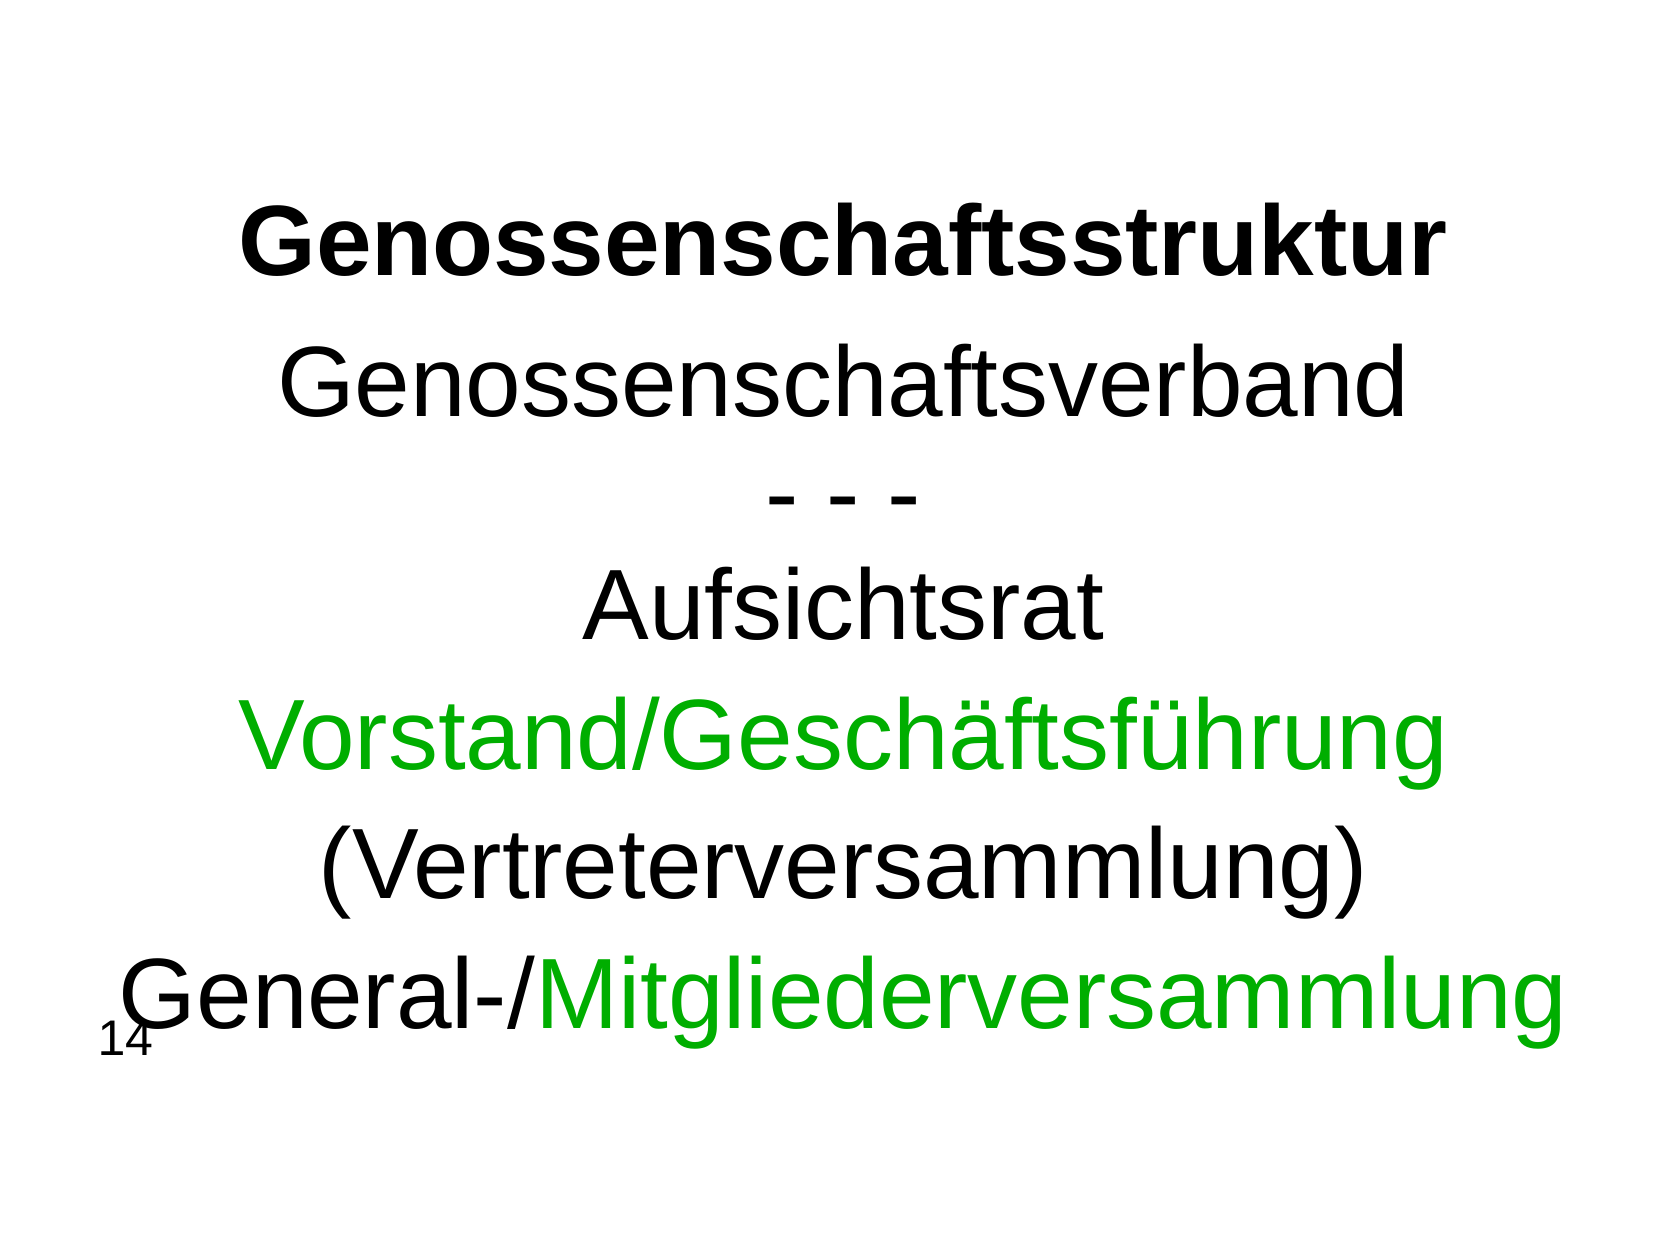

Genossenschaftsstruktur
Genossenschaftsverband
- - -
Aufsichtsrat
Vorstand/Geschäftsführung
(Vertreterversammlung)
General-/Mitgliederversammlung